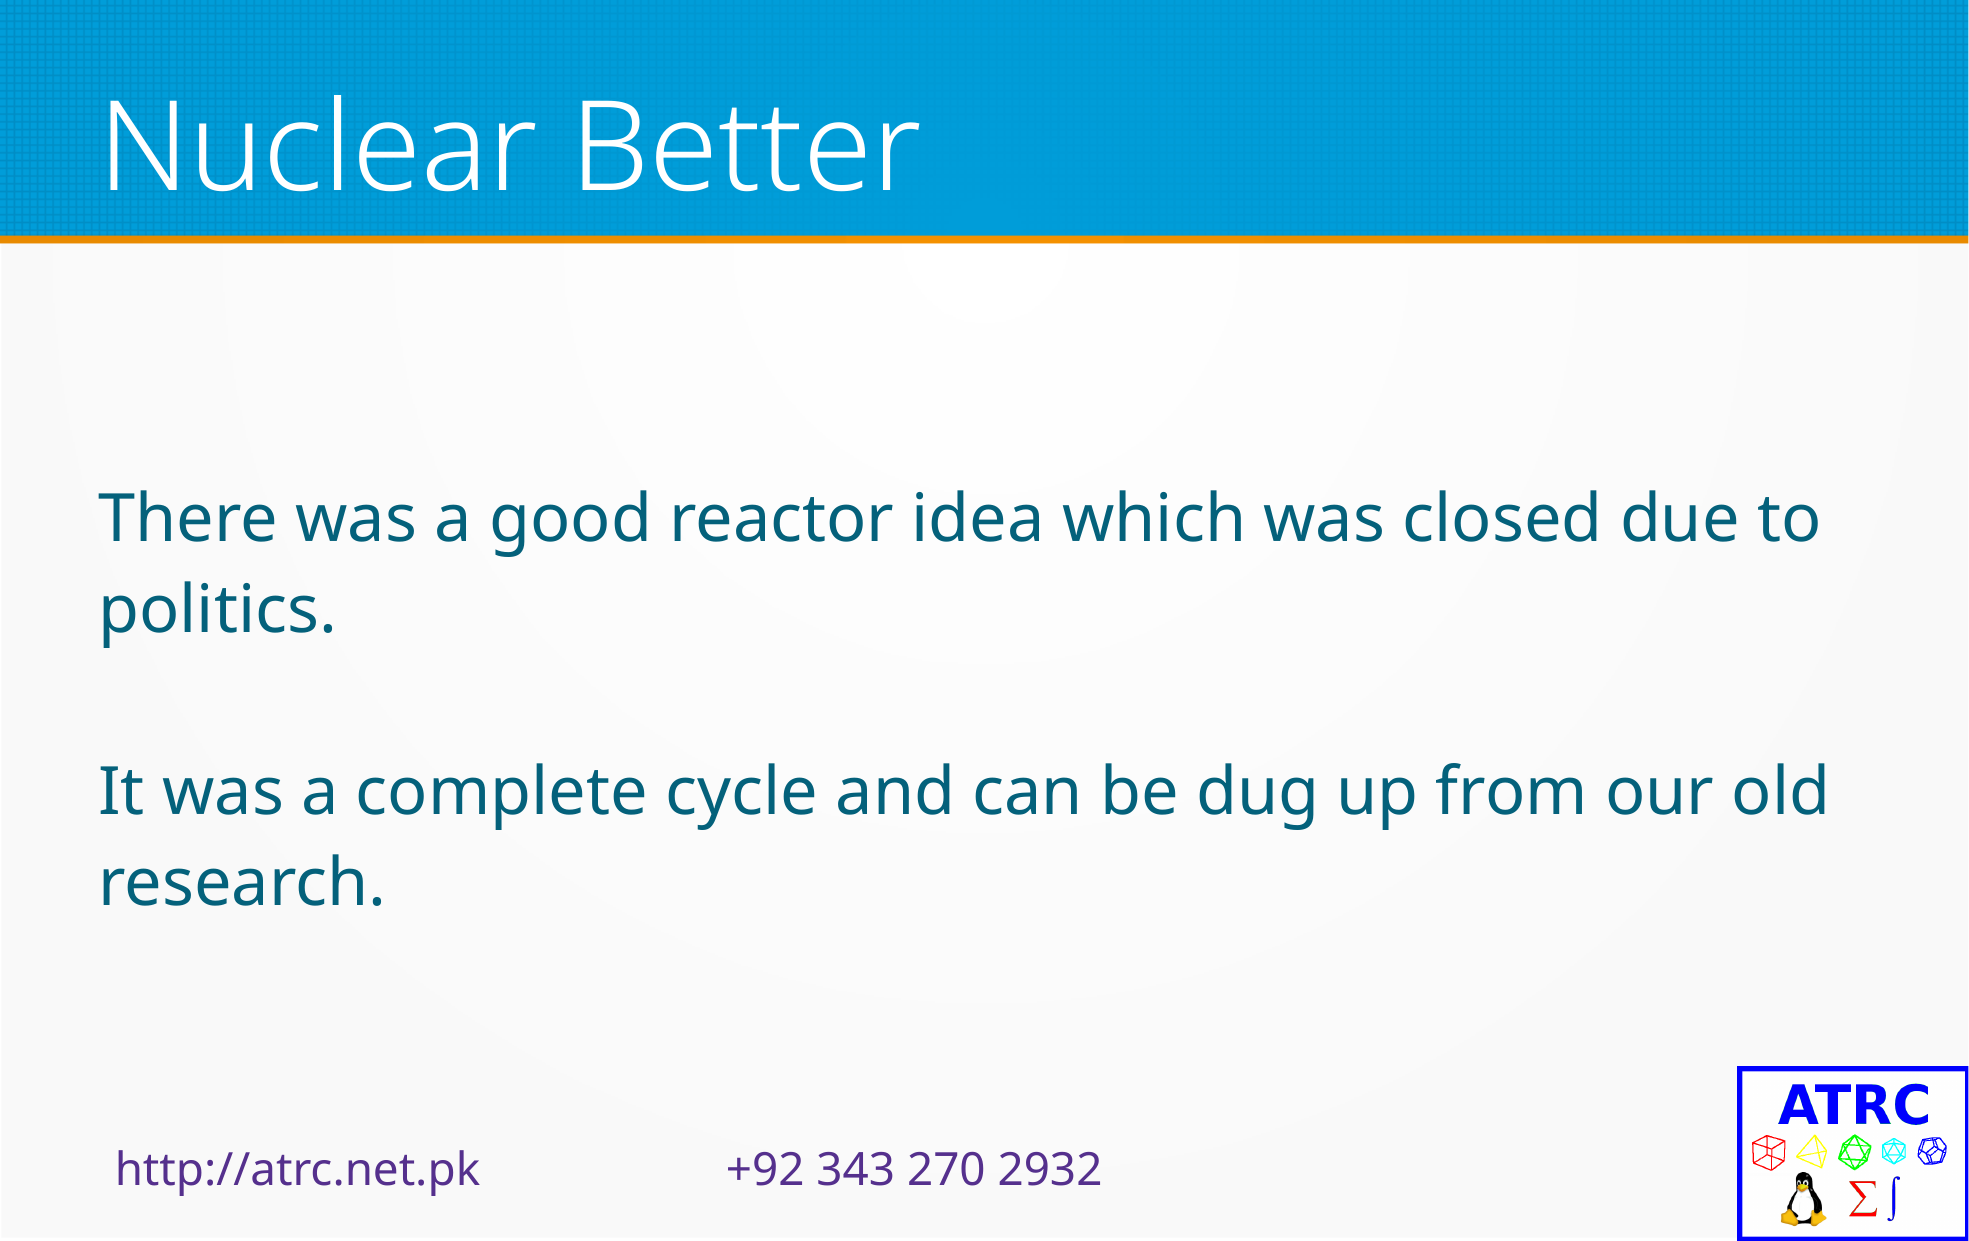

# Nuclear Better
There was a good reactor idea which was closed due to politics.
It was a complete cycle and can be dug up from our old research.